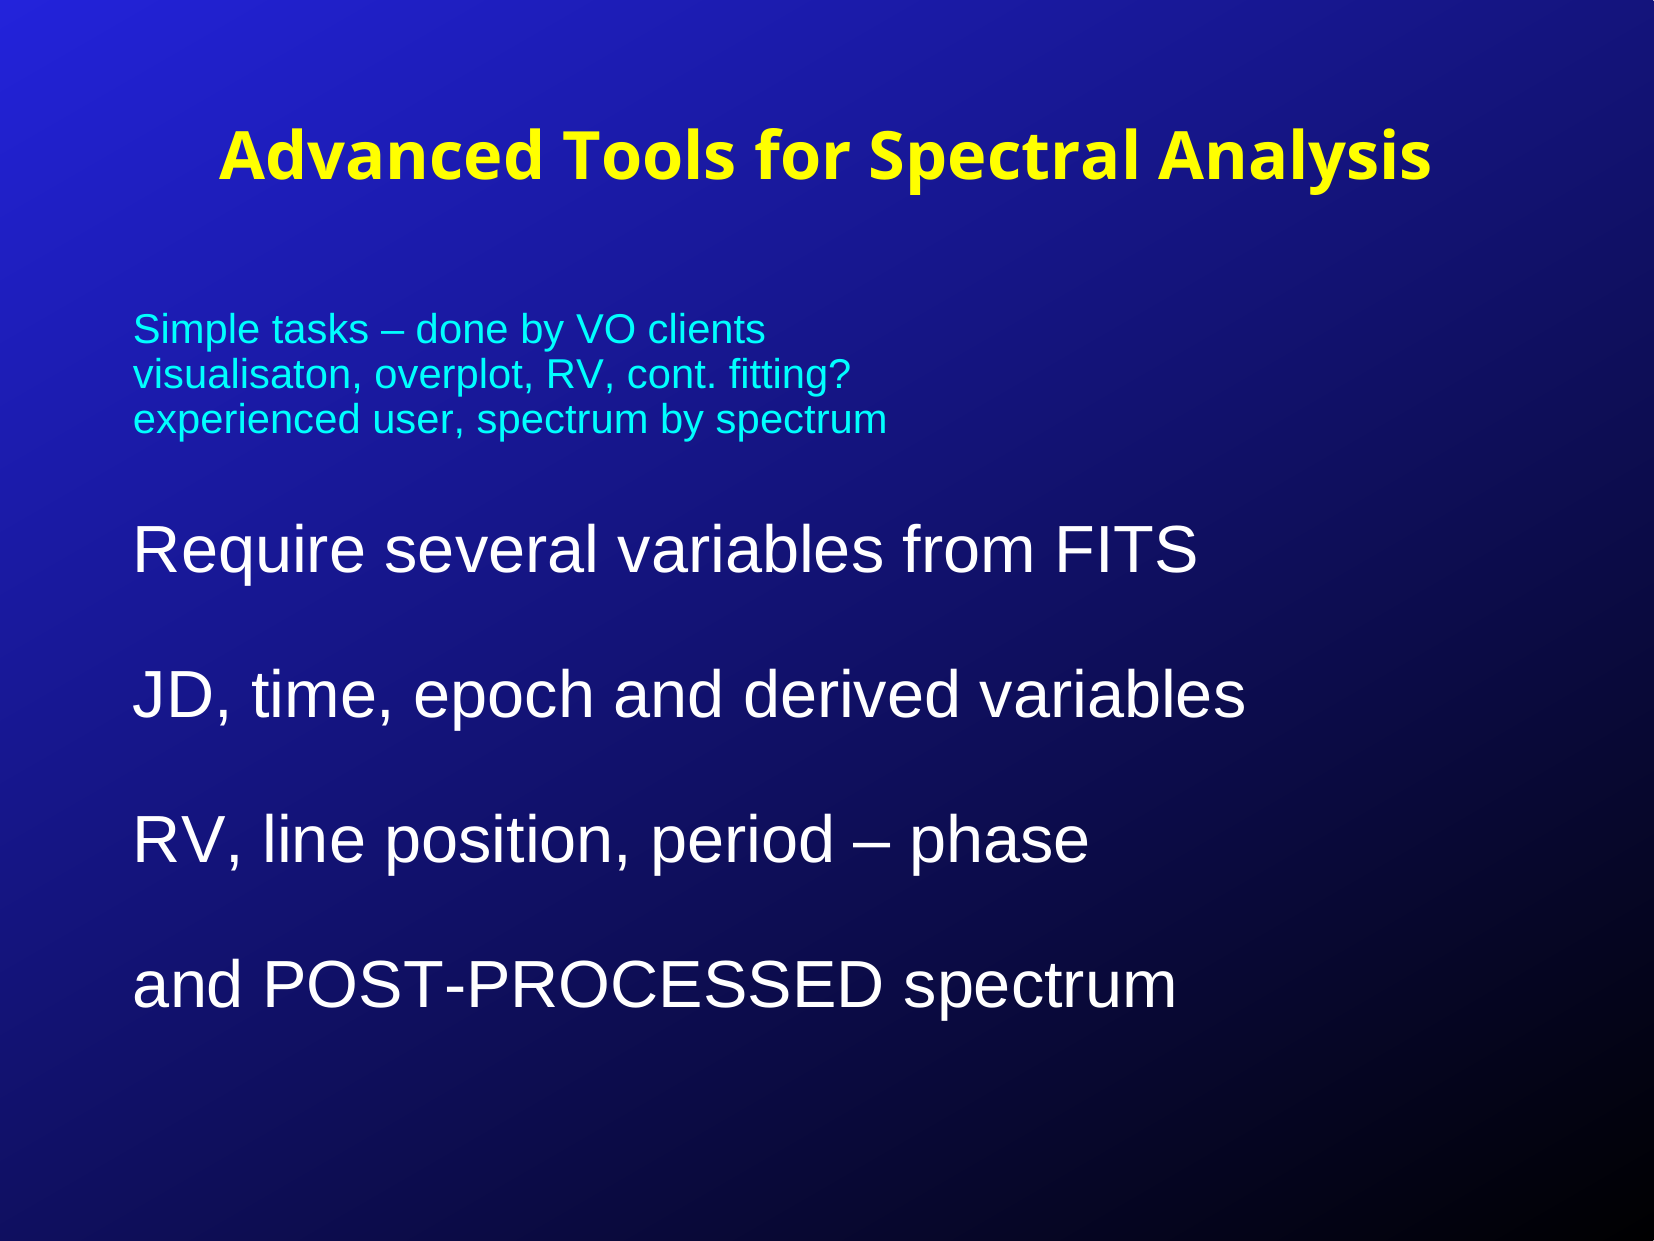

# Advanced Tools for Spectral Analysis
Simple tasks – done by VO clients
visualisaton, overplot, RV, cont. fitting?
experienced user, spectrum by spectrum
Require several variables from FITS
JD, time, epoch and derived variables
RV, line position, period – phase
and POST-PROCESSED spectrum